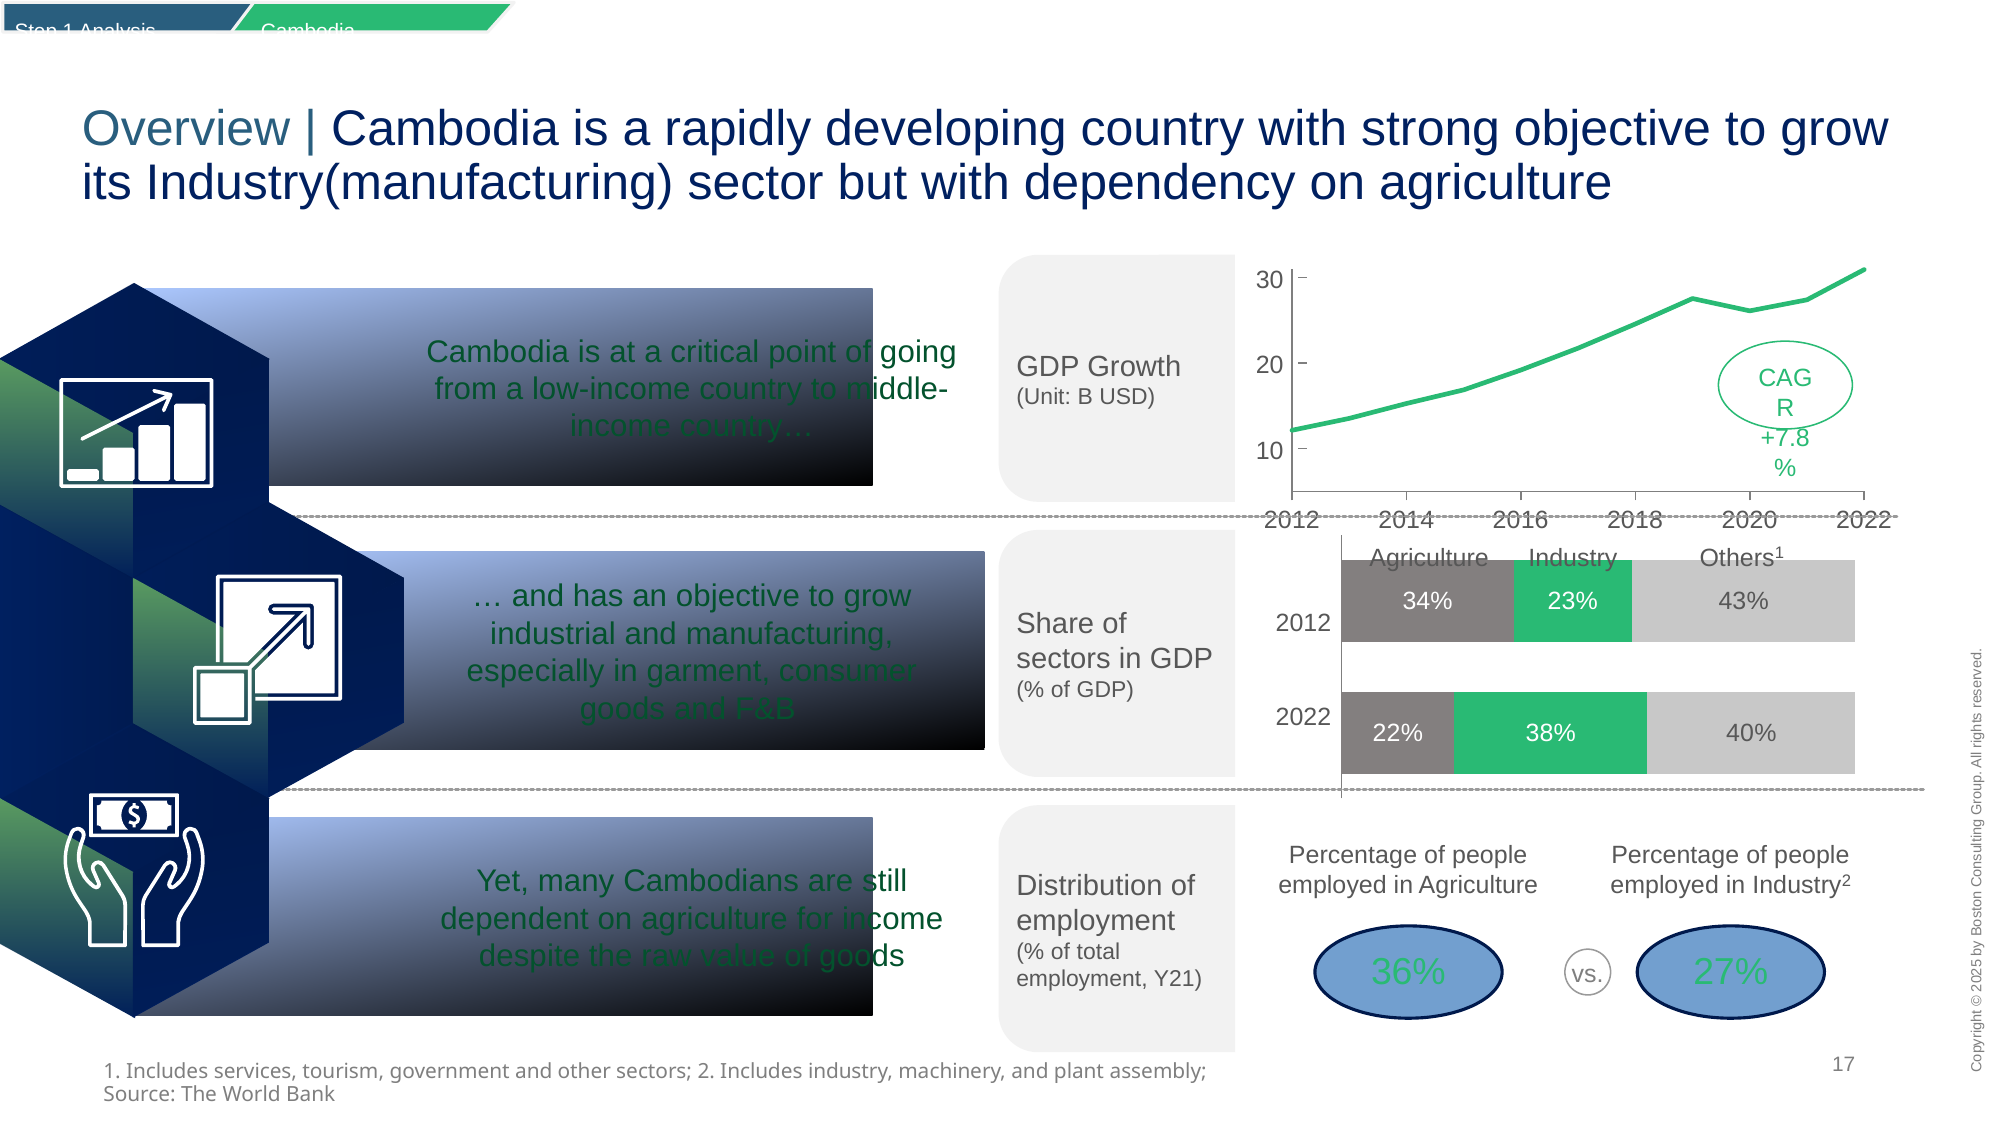

Step 1 Analysis
Cambodia
# Overview | Cambodia is a rapidly developing country with strong objective to grow its Industry(manufacturing) sector but with dependency on agriculture
30
### Chart
| Category | Series1 |
|---|---|Cambodia is at a critical point of going from a low-income country to middle-income country…
GDP Growth
(Unit: B USD)
CAGR
+7.8%
20
10
### Chart
| Category | Series1 | Series2 | Series3 |
|---|---|---|---|
| 1 | 33.52 | 22.98 | 43.5 |
| 2 | 21.87 | 37.67 | 40.46 |
Agriculture
Industry
Others1
… and has an objective to grow industrial and manufacturing, especially in garment, consumer goods and F&B
Share of sectors in GDP
(% of GDP)
2012
2022
Yet, many Cambodians are still dependent on agriculture for income despite the raw value of goods
Percentage of people employed in Agriculture
Percentage of people employed in Industry2
36%
27%
vs.
Distribution of employment
(% of total employment, Y21)
1. Includes services, tourism, government and other sectors; 2. Includes industry, machinery, and plant assembly;
Source: The World Bank